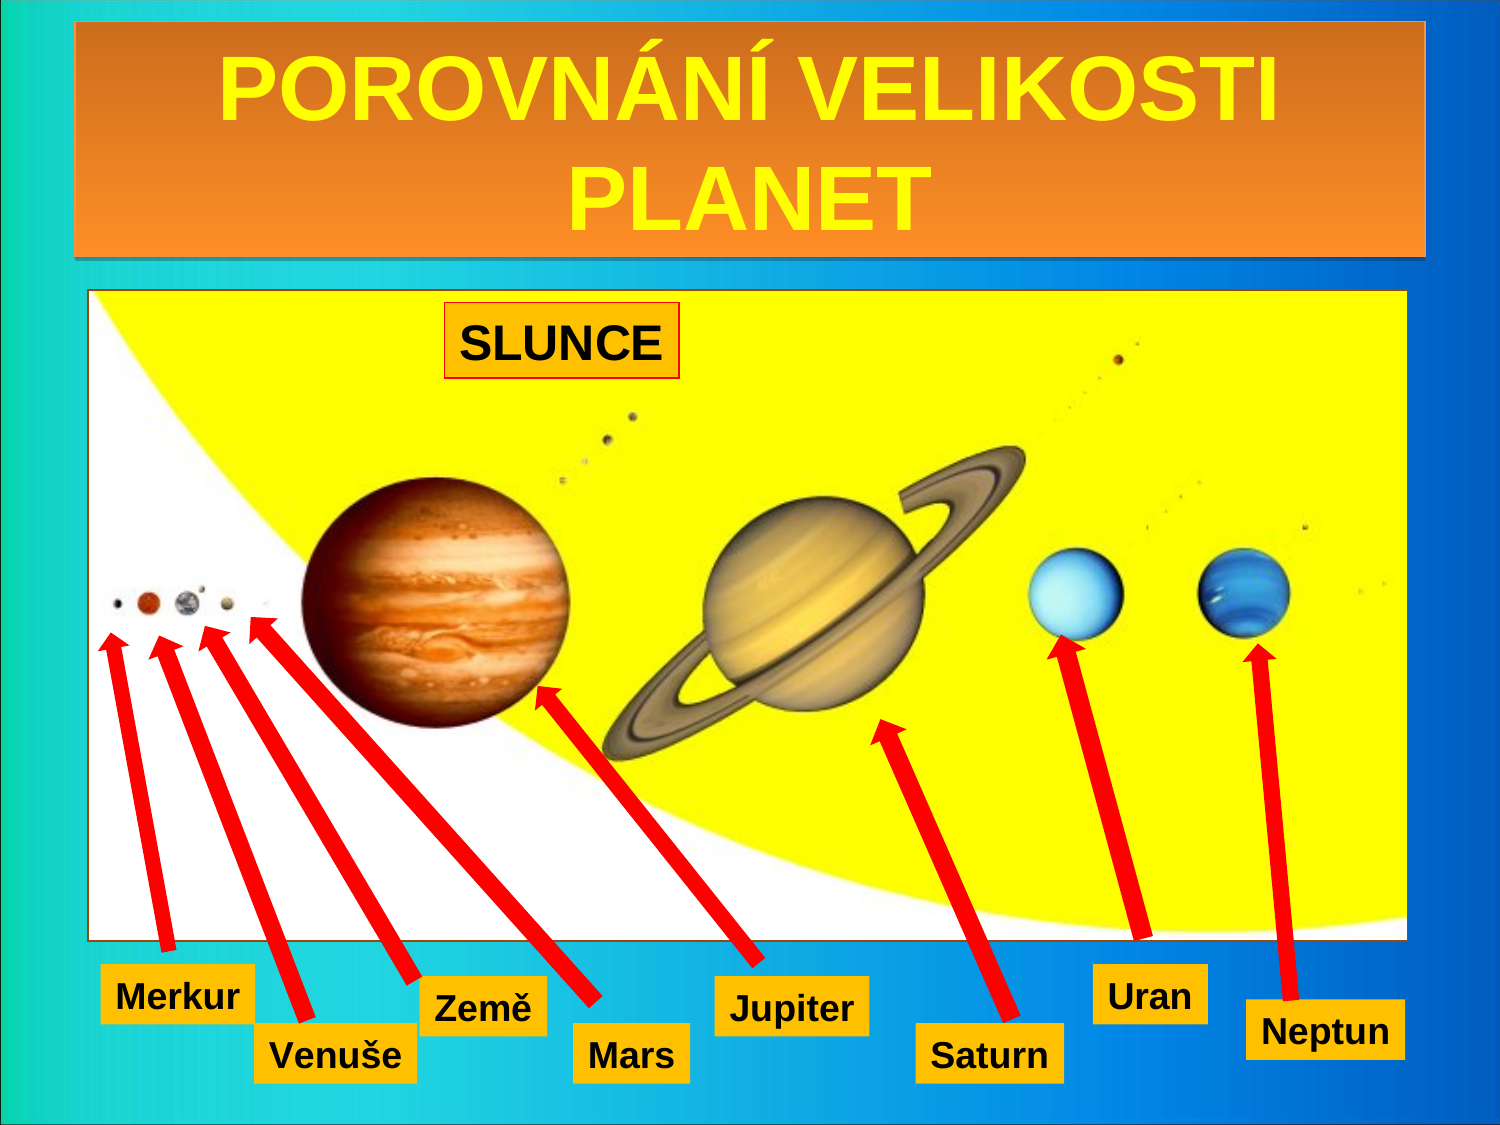

# POROVNÁNÍ VELIKOSTI PLANET
SLUNCE
Merkur
Uran
Země
Jupiter
Neptun
Venuše
Mars
Saturn